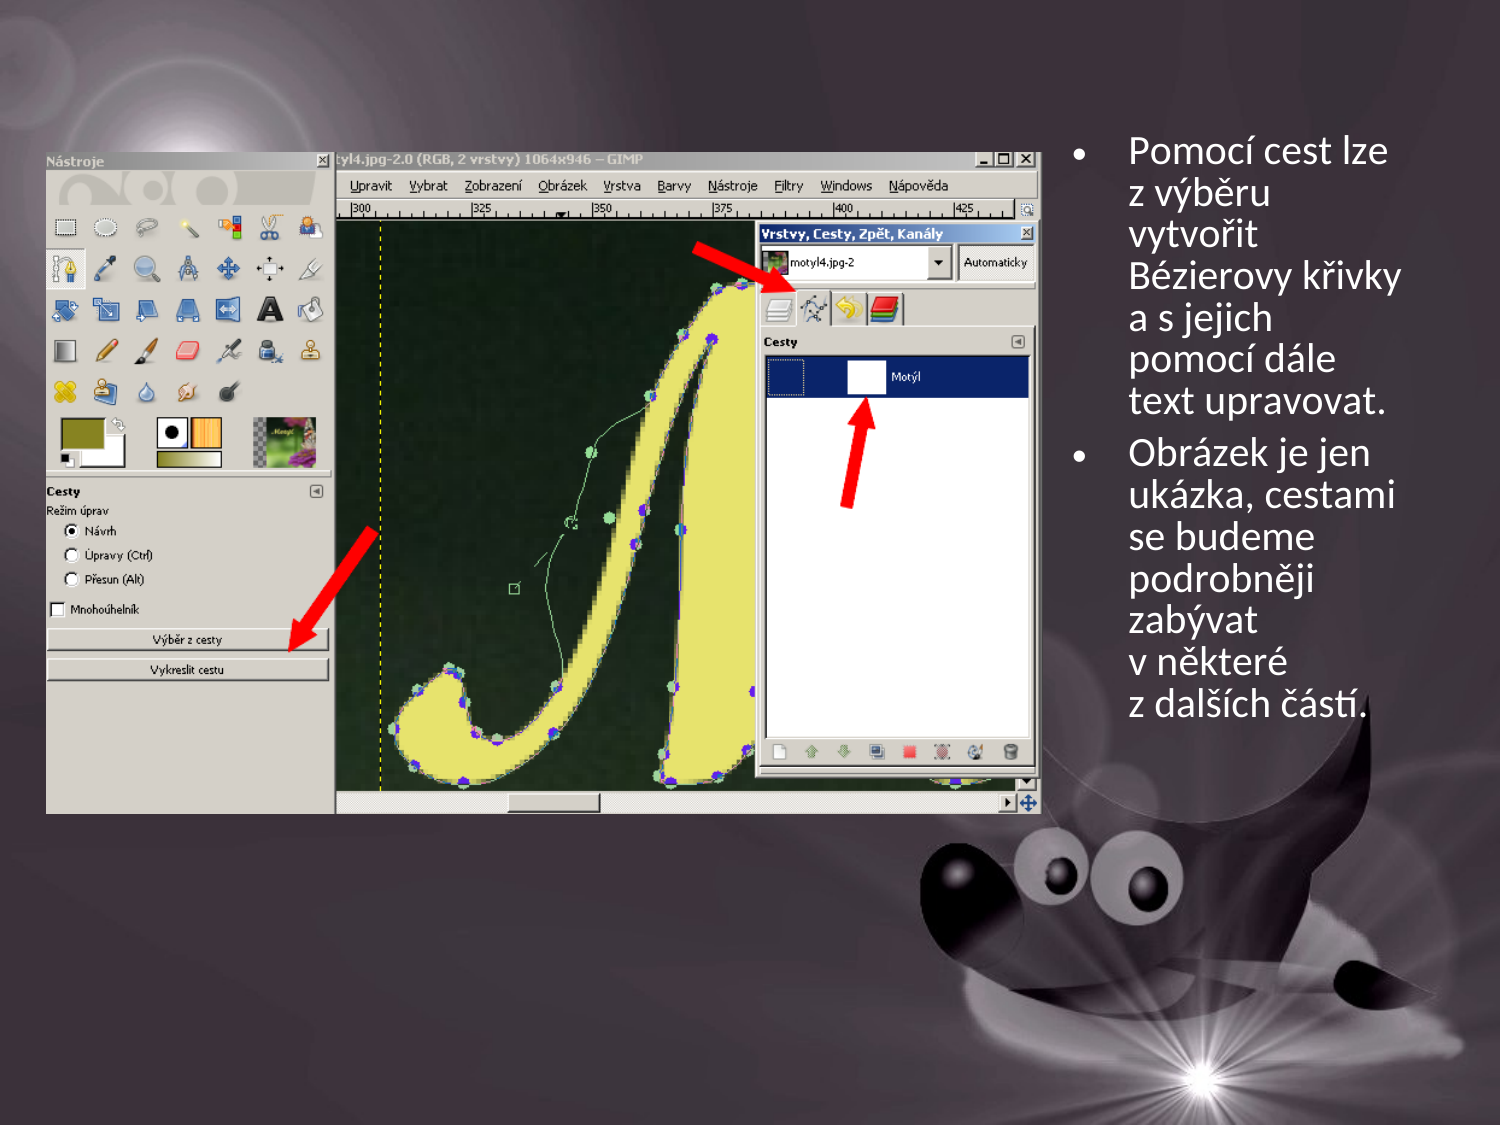

# Pomocí cest lze z výběru vytvořit Bézierovy křivky a s jejich pomocí dále text upravovat.
Obrázek je jen ukázka, cestami se budeme podrobněji zabývat
v některé
z dalších částí.